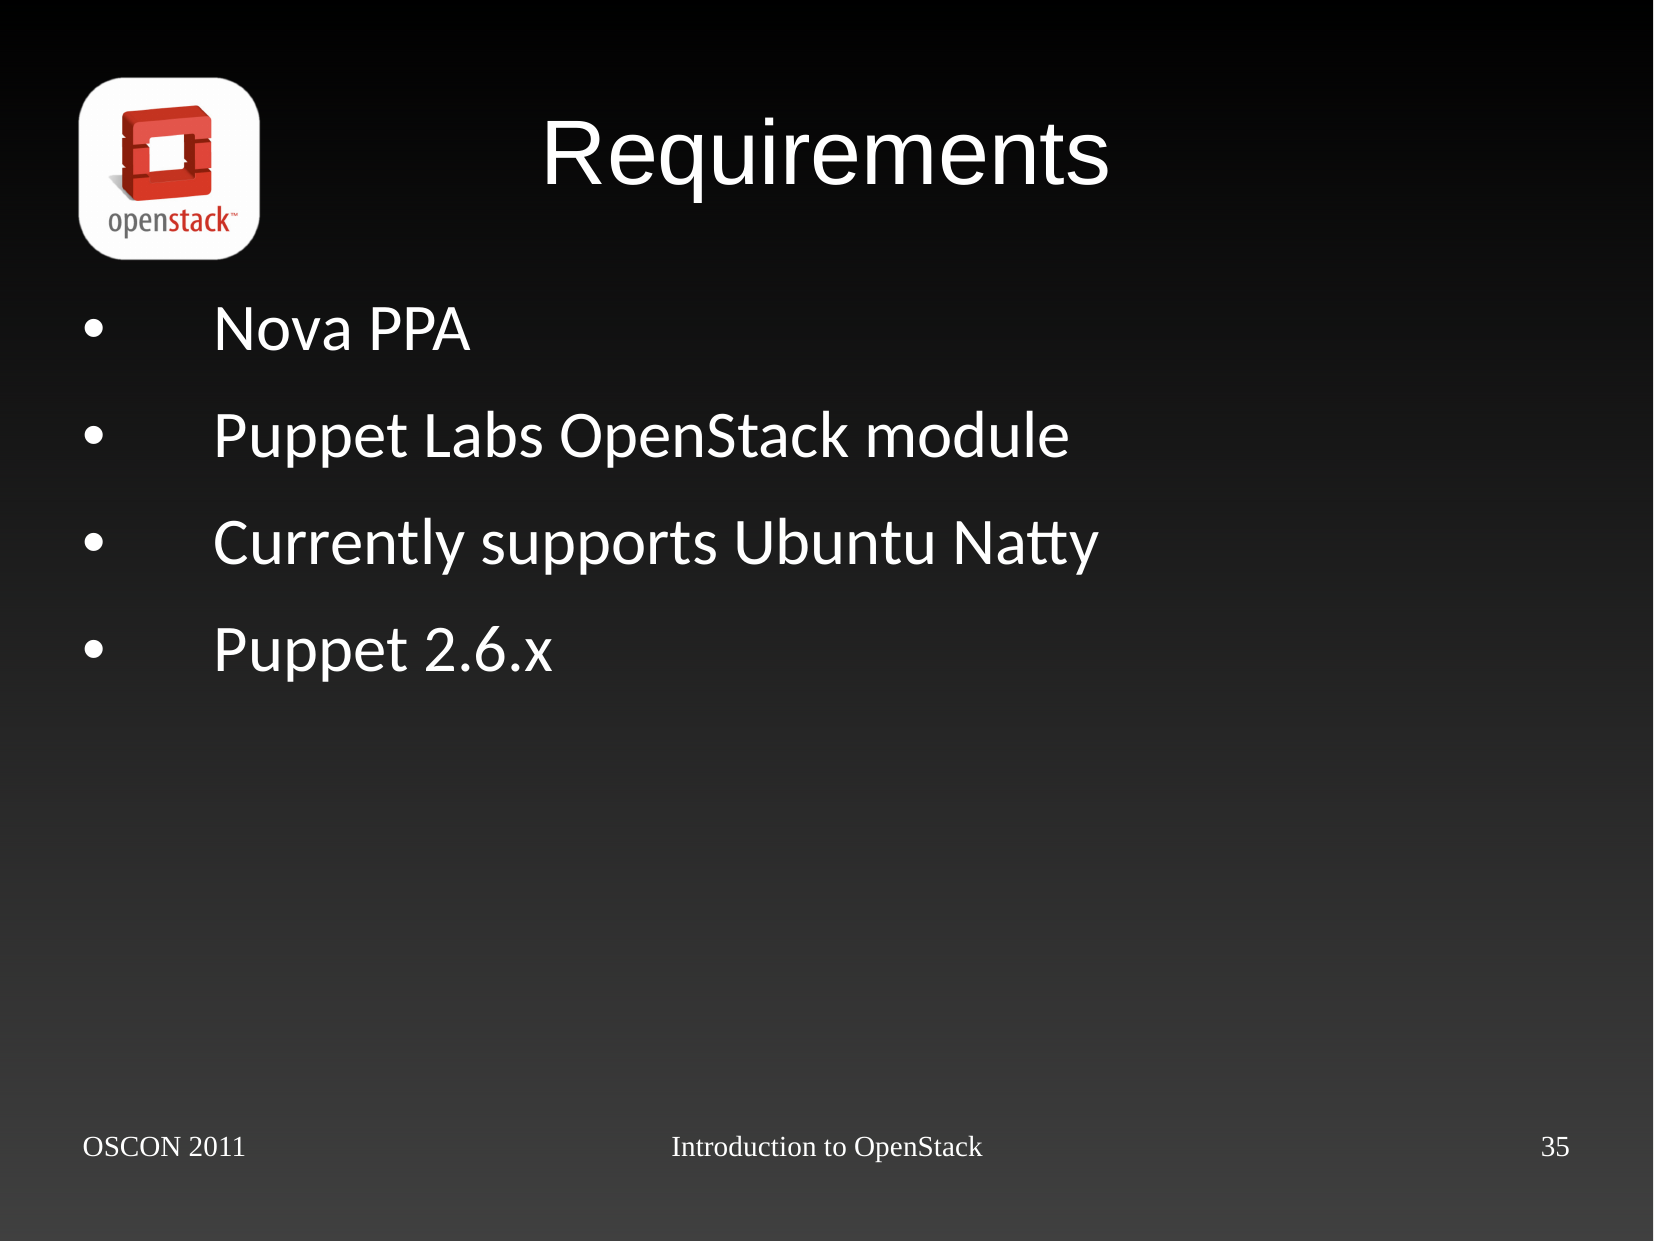

# Requirements
•	Nova PPA
•	Puppet Labs OpenStack module
•	Currently supports Ubuntu Natty
•	Puppet 2.6.x
OSCON 2011
Introduction to OpenStack
35